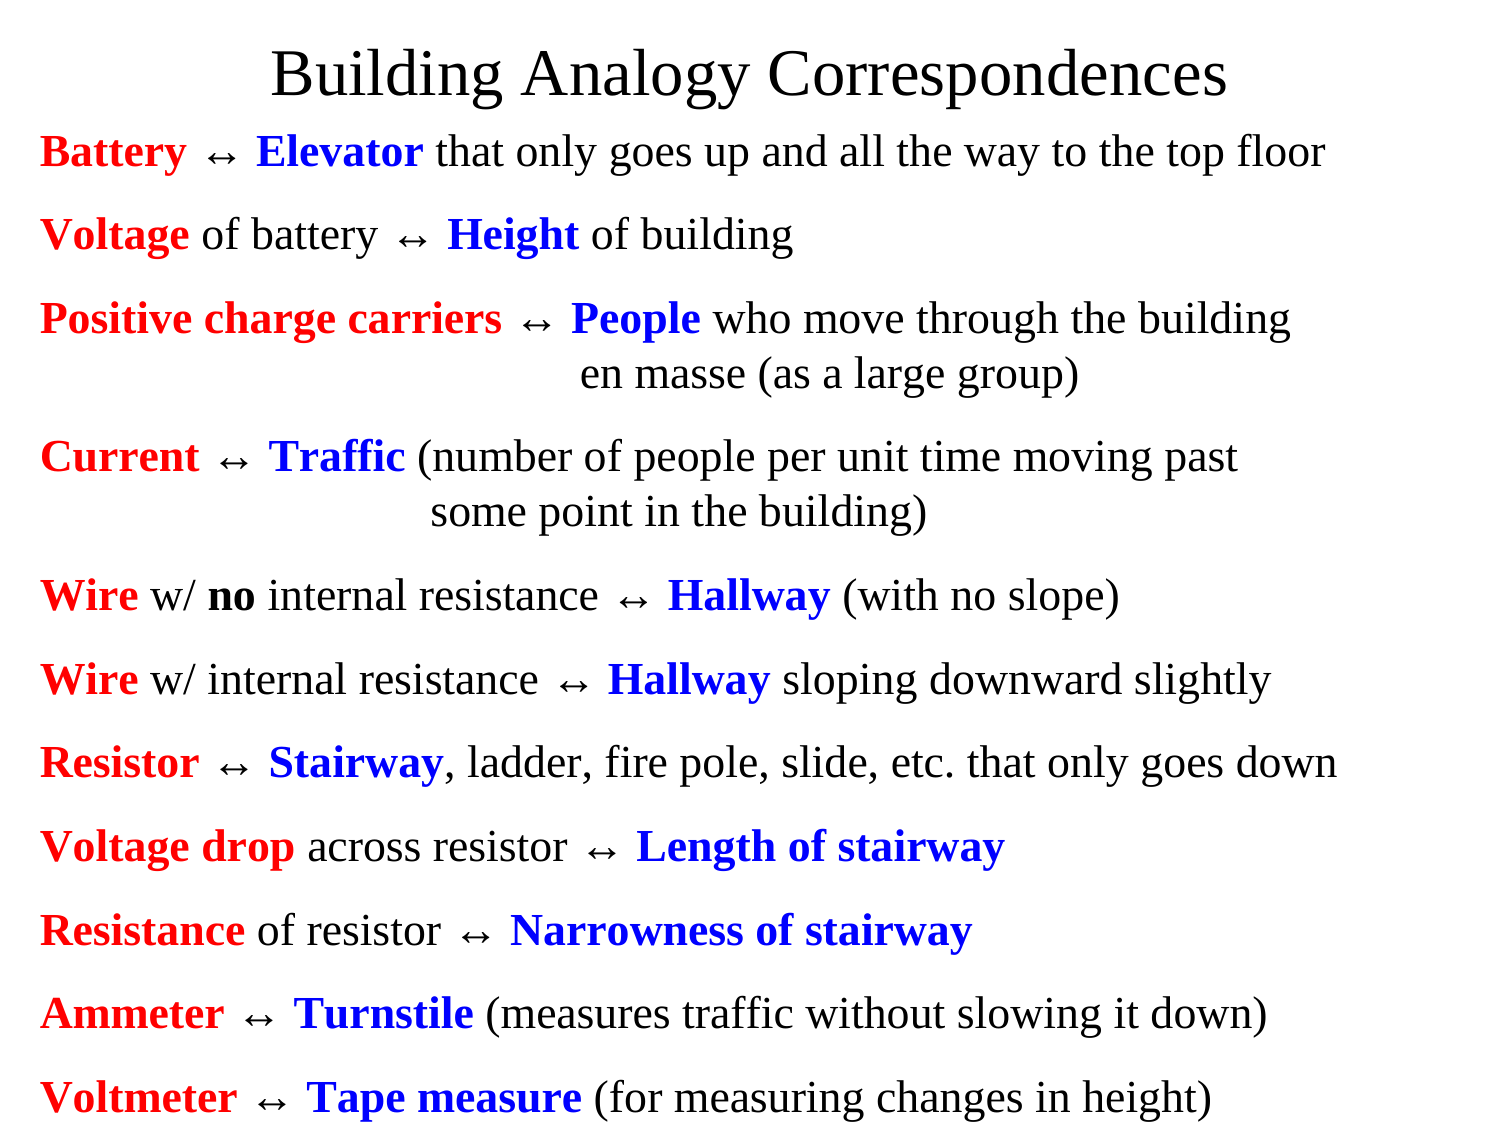

# Building Analogy Correspondences
Battery ↔ Elevator that only goes up and all the way to the top floor
Voltage of battery ↔ Height of building
Positive charge carriers ↔ People who move through the building
 en masse (as a large group)
Current ↔ Traffic (number of people per unit time moving past
 some point in the building)
Wire w/ no internal resistance ↔ Hallway (with no slope)
Wire w/ internal resistance ↔ Hallway sloping downward slightly
Resistor ↔ Stairway, ladder, fire pole, slide, etc. that only goes down
Voltage drop across resistor ↔ Length of stairway
Resistance of resistor ↔ Narrowness of stairway
Ammeter ↔ Turnstile (measures traffic without slowing it down)
Voltmeter ↔ Tape measure (for measuring changes in height)